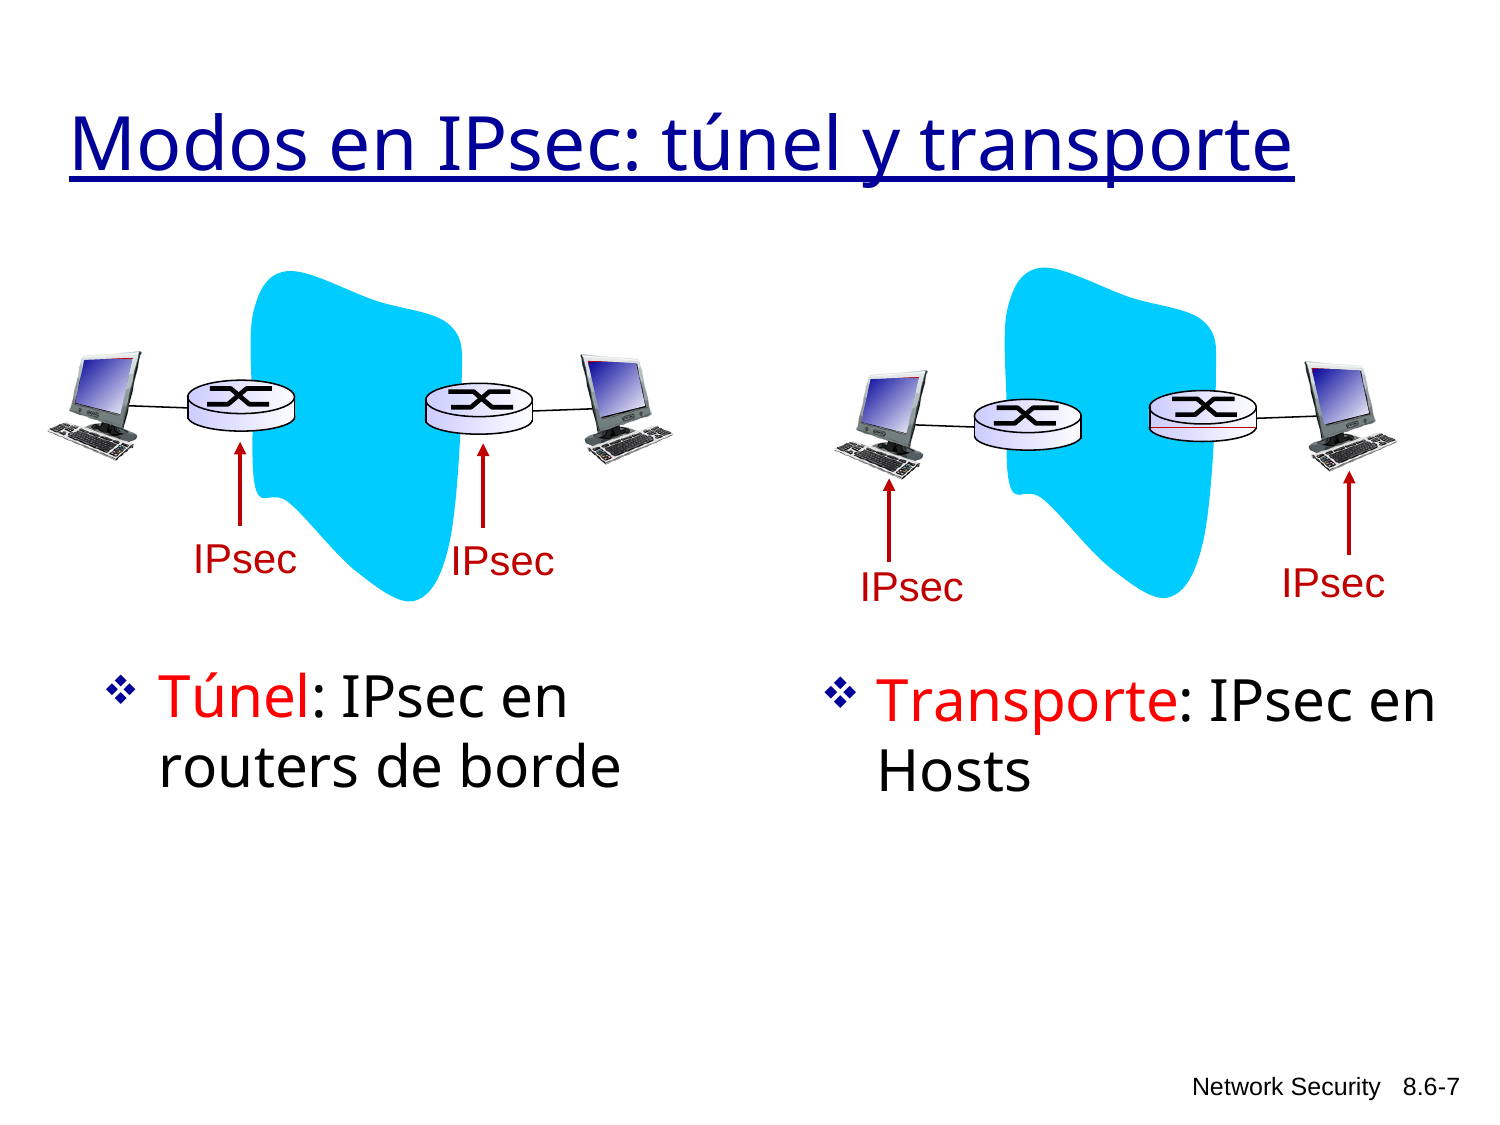

# Modos en IPsec: túnel y transporte
IPsec
IPsec
IPsec
IPsec
Túnel: IPsec en routers de borde
Transporte: IPsec en Hosts
Network Security